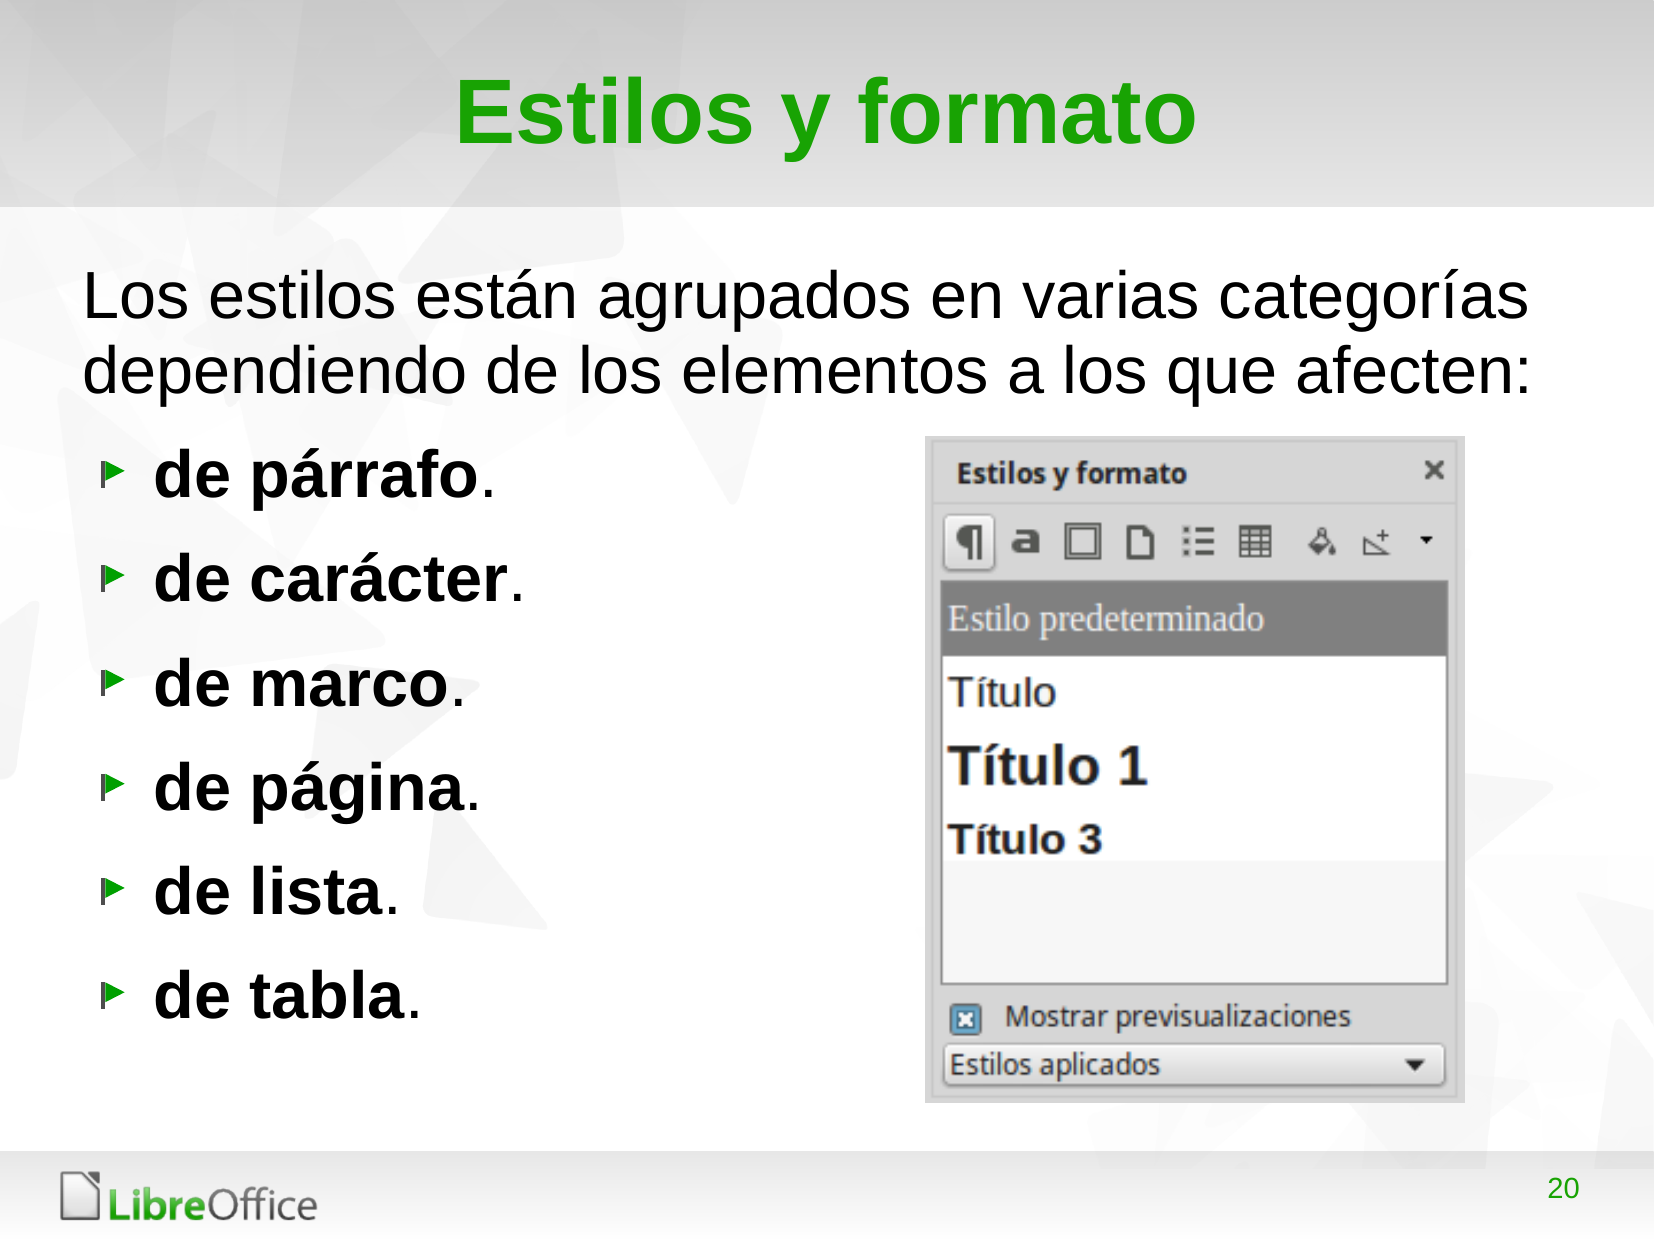

# Estilos y formato
Los estilos están agrupados en varias categorías dependiendo de los elementos a los que afecten:
de párrafo.
de carácter.
de marco.
de página.
de lista.
de tabla.